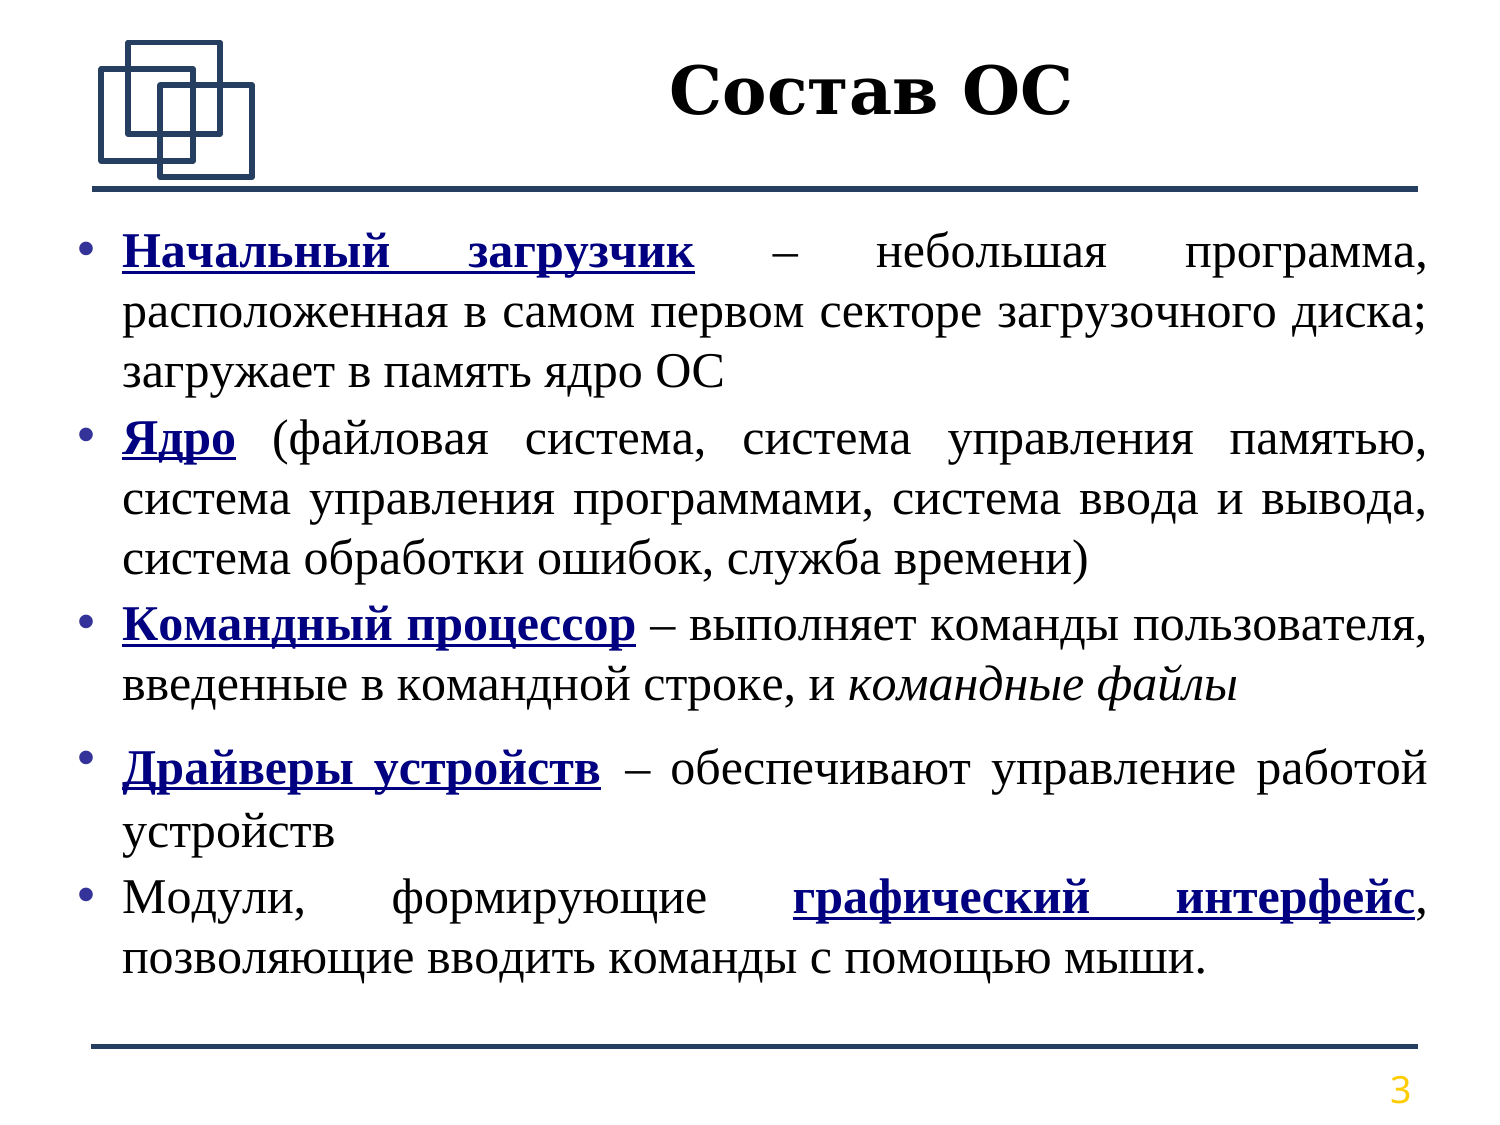

# Состав ОС
Начальный загрузчик – небольшая программа, расположенная в самом первом секторе загрузочного диска; загружает в память ядро ОС
Ядро (файловая система, система управления памятью, система управления программами, система ввода и вывода, система обработки ошибок, служба времени)
Командный процессор – выполняет команды пользователя, введенные в командной строке, и командные файлы
Драйверы устройств – обеспечивают управление работой устройств
Модули, формирующие графический интерфейс, позволяющие вводить команды с помощью мыши.